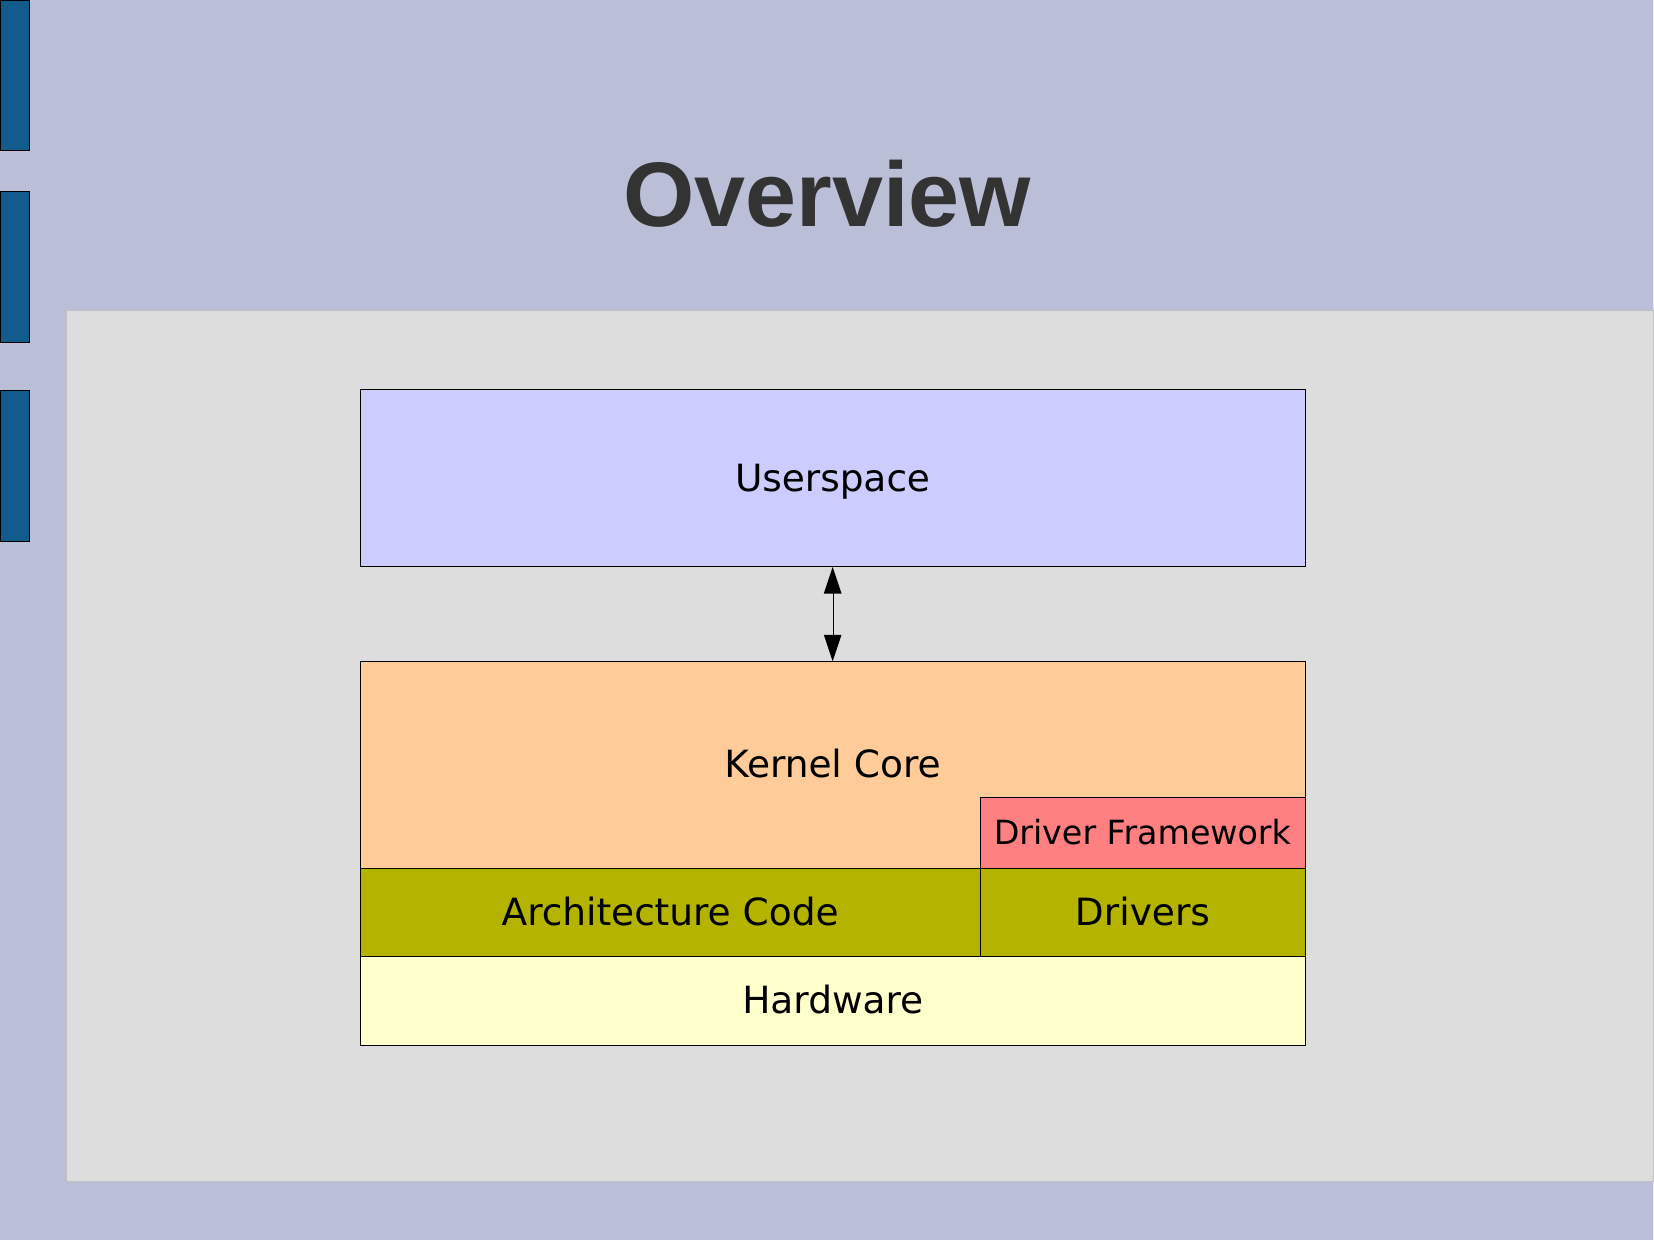

# Overview
Userspace
Kernel Core
Driver Framework
Architecture Code
Drivers
Hardware